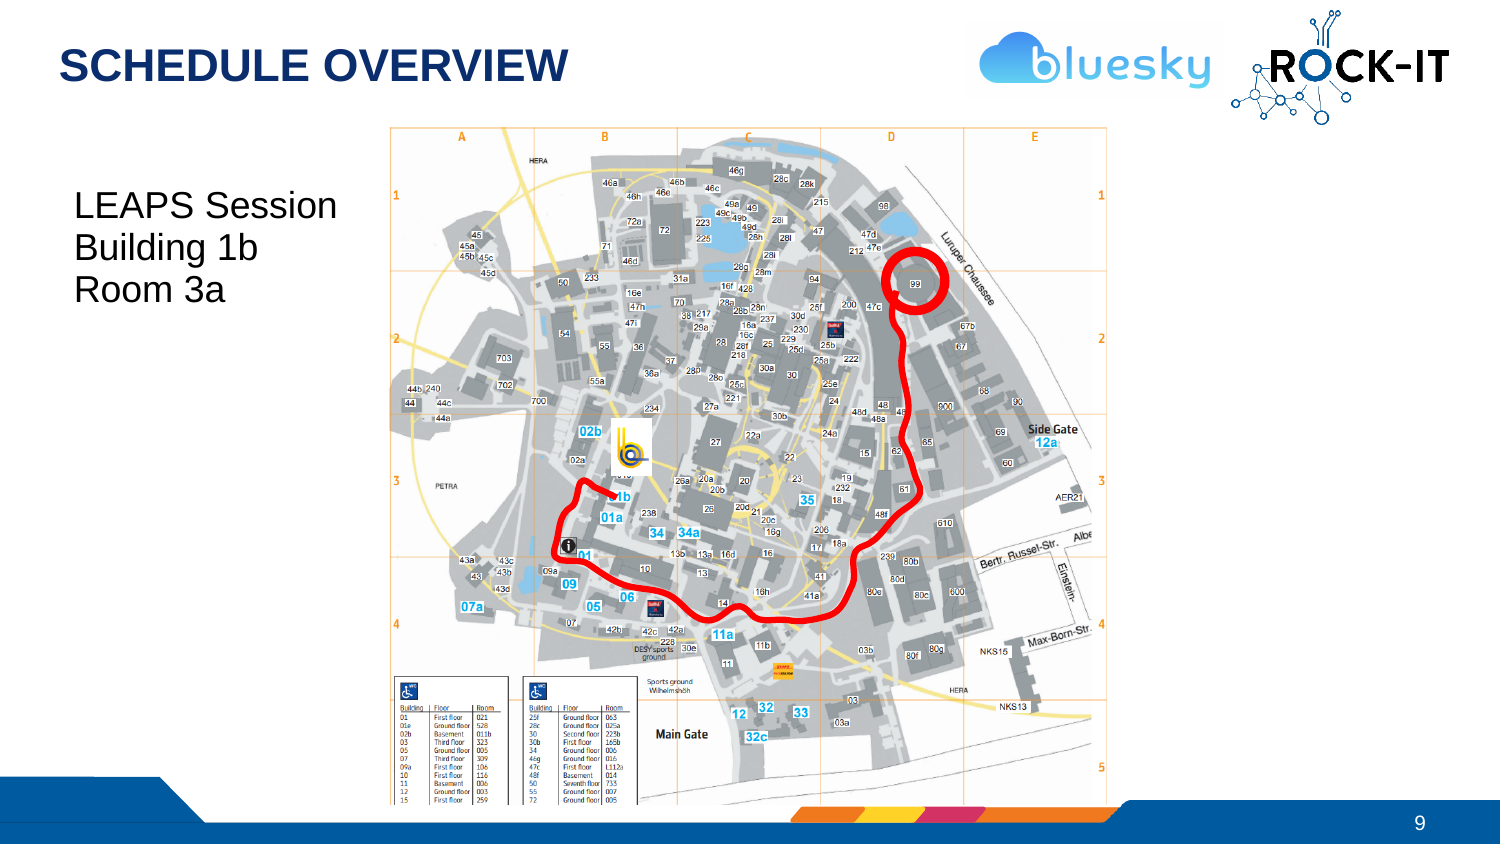

# Schedule Overview
LEAPS Session
Building 1b
Room 3a